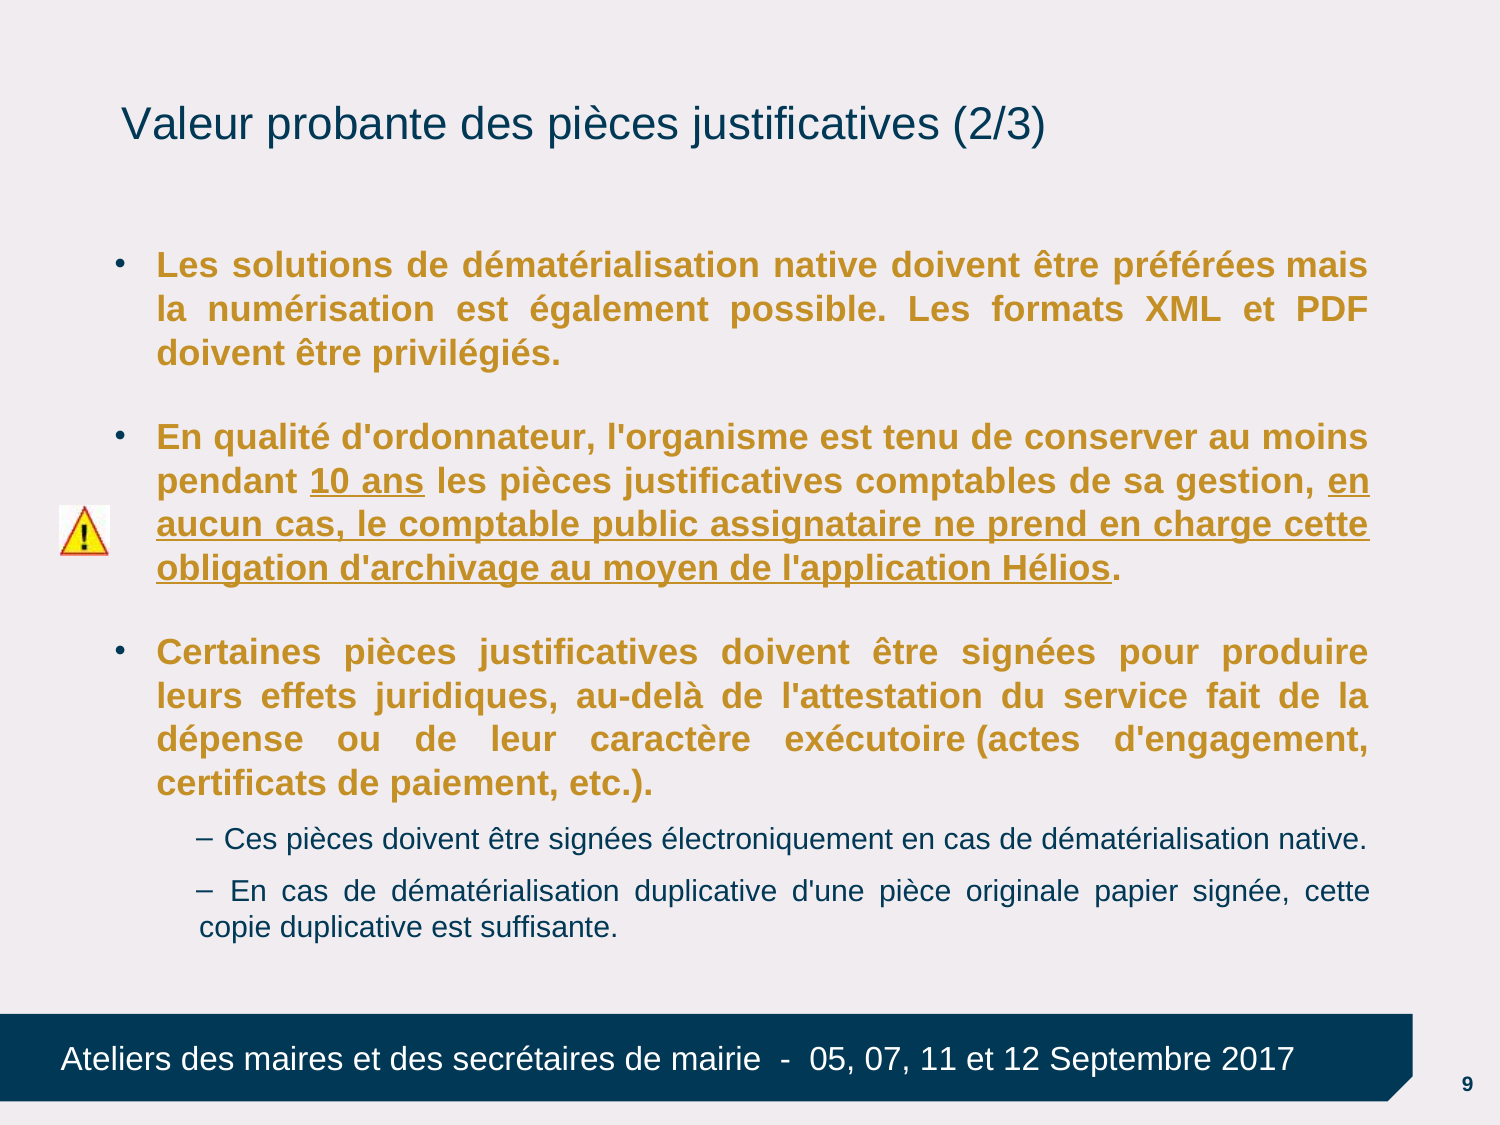

# Valeur probante des pièces justificatives (2/3)
Les solutions de dématérialisation native doivent être préférées mais la numérisation est également possible. Les formats XML et PDF doivent être privilégiés.
En qualité d'ordonnateur, l'organisme est tenu de conserver au moins pendant 10 ans les pièces justificatives comptables de sa gestion, en aucun cas, le comptable public assignataire ne prend en charge cette obligation d'archivage au moyen de l'application Hélios.
Certaines pièces justificatives doivent être signées pour produire leurs effets juridiques, au-delà de l'attestation du service fait de la dépense ou de leur caractère exécutoire (actes d'engagement, certificats de paiement, etc.).
 Ces pièces doivent être signées électroniquement en cas de dématérialisation native.
 En cas de dématérialisation duplicative d'une pièce originale papier signée, cette copie duplicative est suffisante.